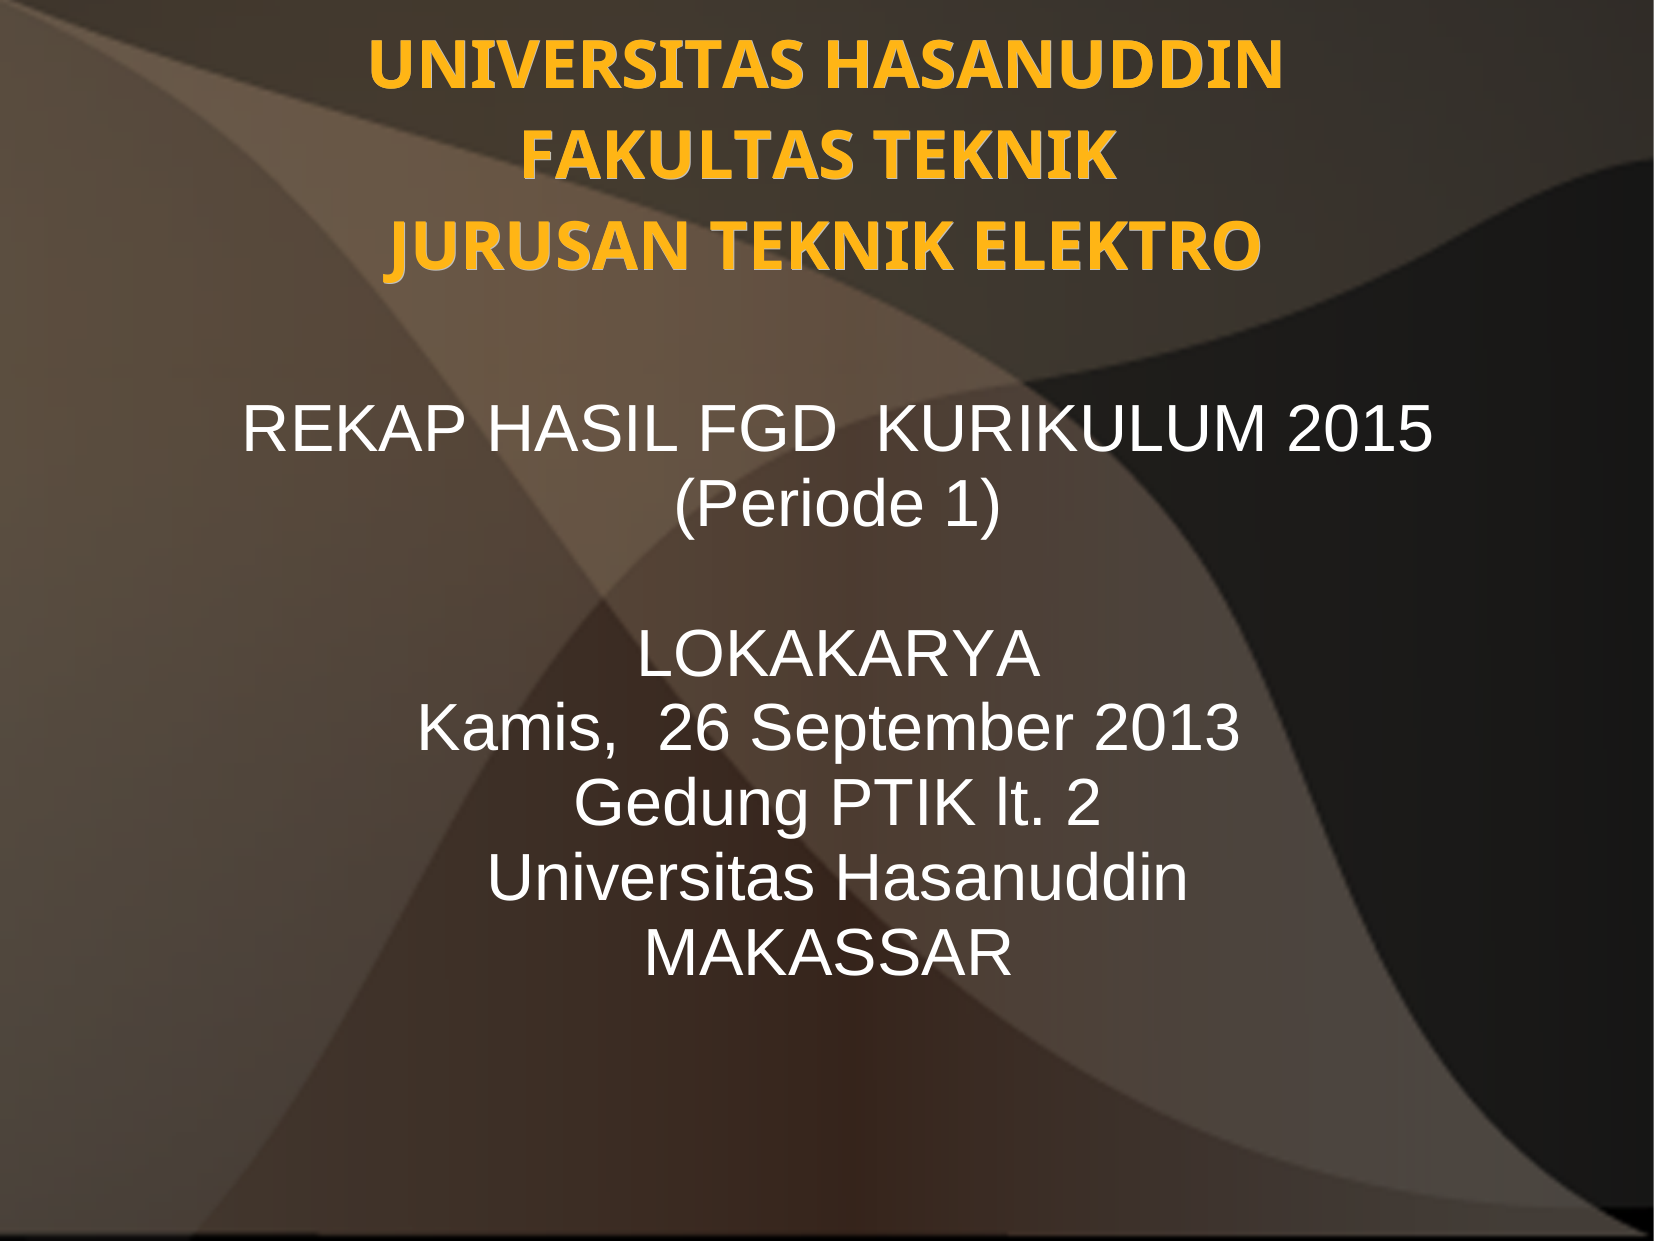

# UNIVERSITAS HASANUDDIN FAKULTAS TEKNIK JURUSAN TEKNIK ELEKTRO
REKAP HASIL FGD KURIKULUM 2015
(Periode 1)
LOKAKARYA
Kamis, 26 September 2013
Gedung PTIK lt. 2
Universitas Hasanuddin
MAKASSAR